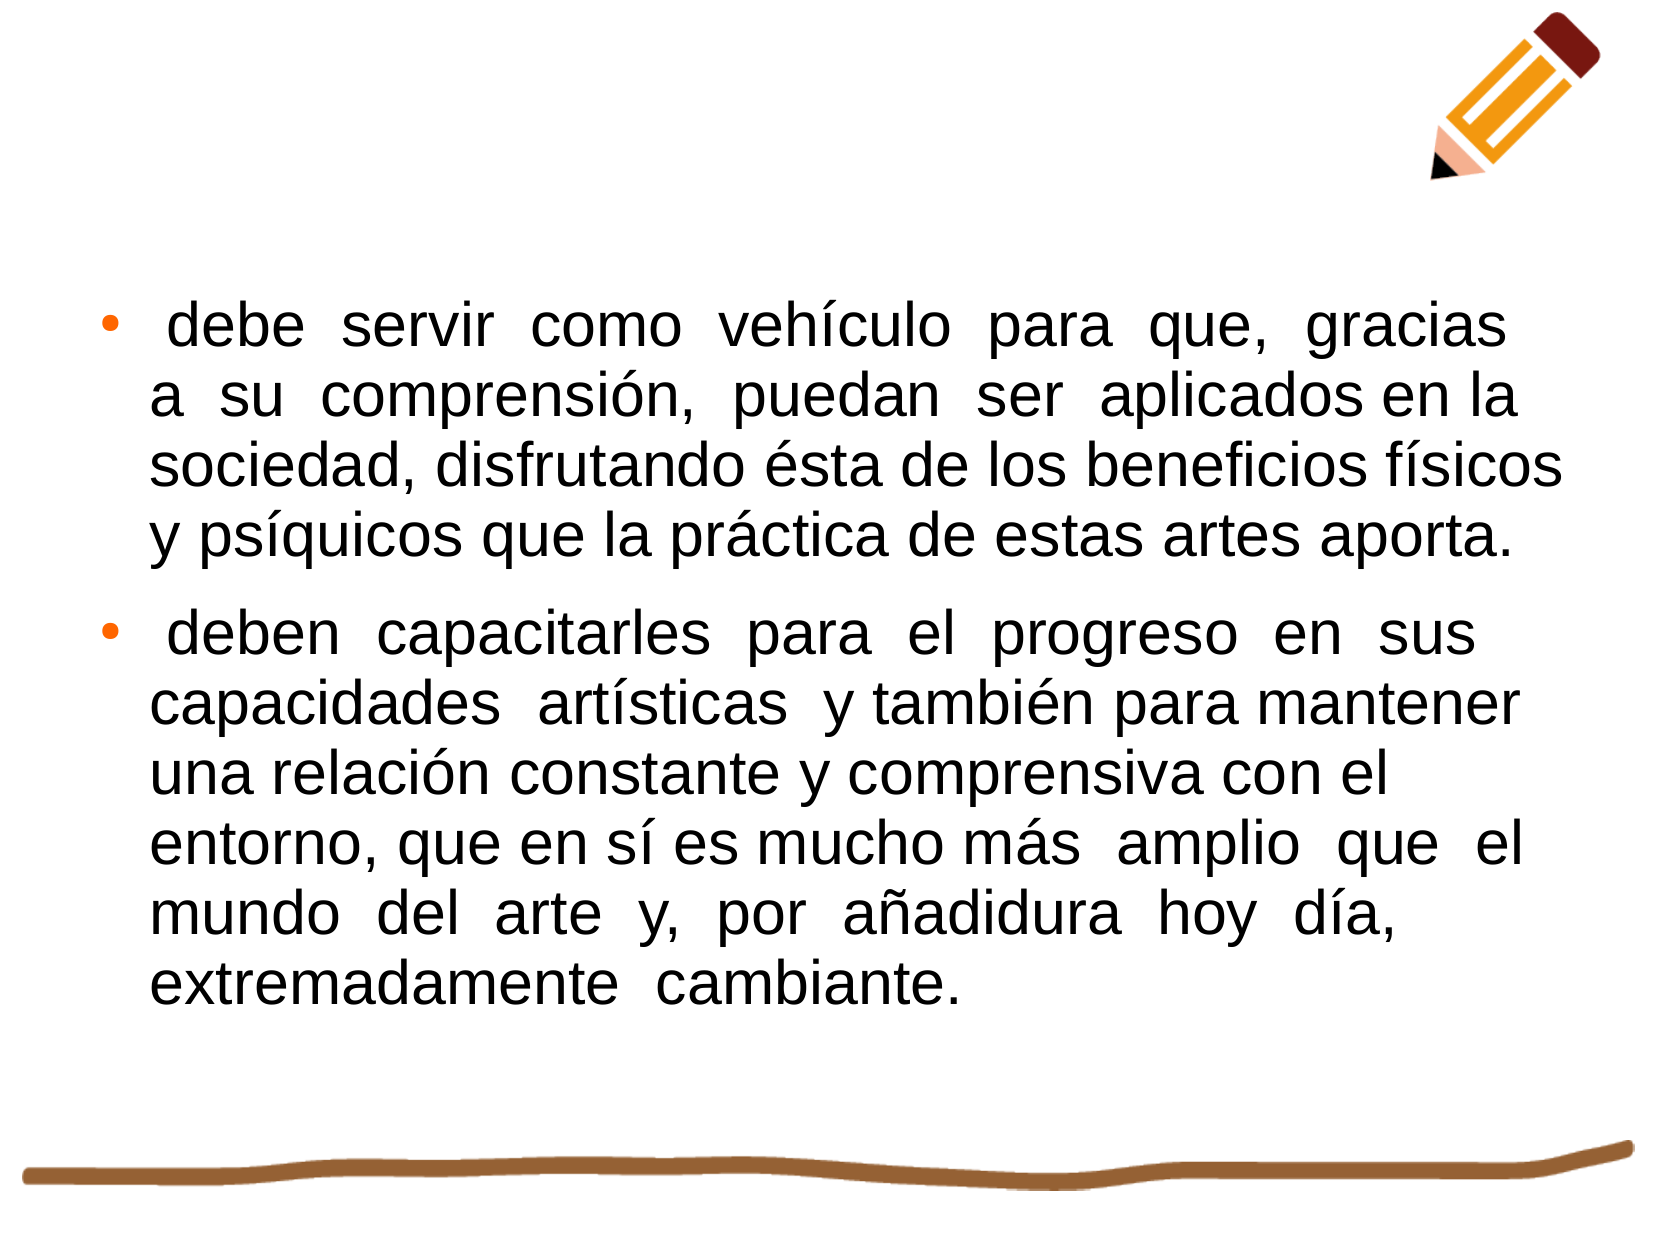

#
 debe servir como vehículo para que, gracias a su comprensión, puedan ser aplicados en la sociedad, disfrutando ésta de los beneficios físicos y psíquicos que la práctica de estas artes aporta.
 deben capacitarles para el progreso en sus capacidades artísticas y también para mantener una relación constante y comprensiva con el entorno, que en sí es mucho más amplio que el mundo del arte y, por añadidura hoy día, extremadamente cambiante.